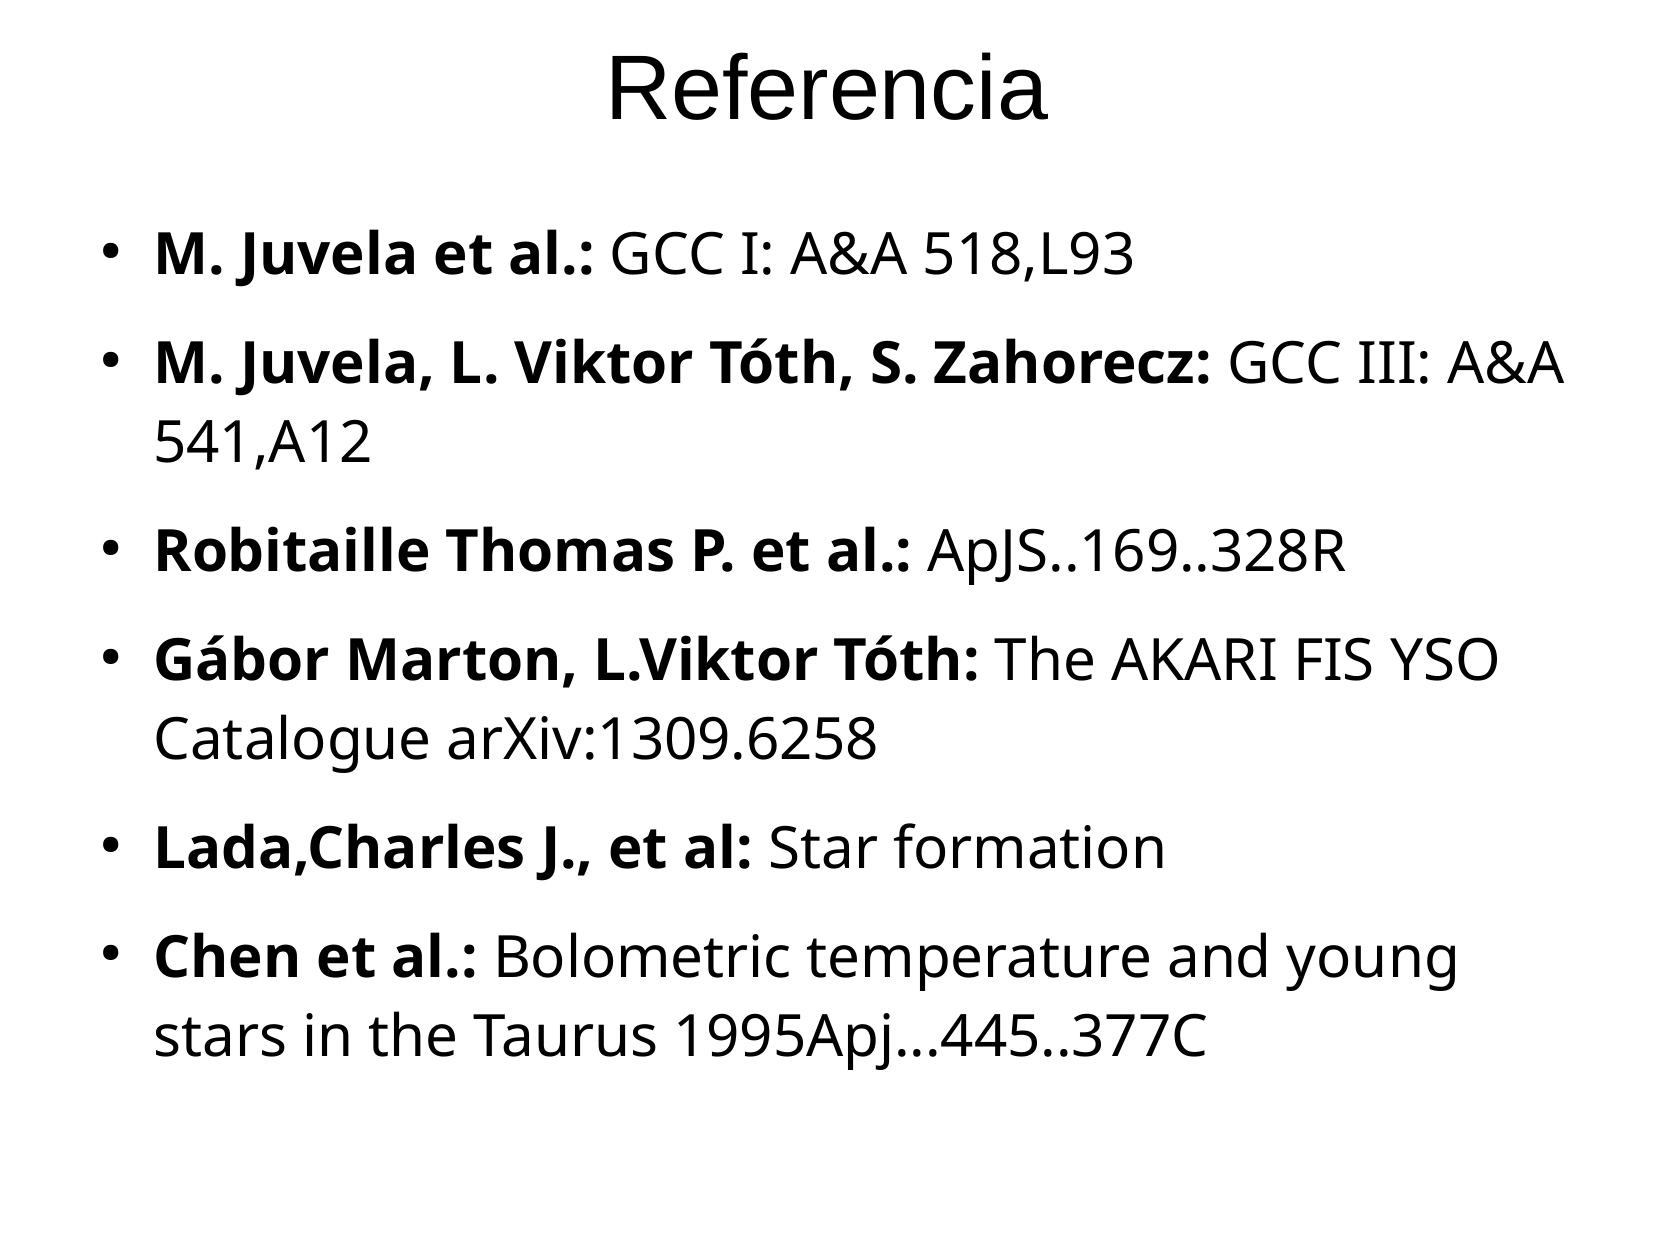

# Referencia
M. Juvela et al.: GCC I: A&A 518,L93
M. Juvela, L. Viktor Tóth, S. Zahorecz: GCC III: A&A 541,A12
Robitaille Thomas P. et al.: ApJS..169..328R
Gábor Marton, L.Viktor Tóth: The AKARI FIS YSO Catalogue arXiv:1309.6258
Lada,Charles J., et al: Star formation
Chen et al.: Bolometric temperature and young stars in the Taurus 1995Apj...445..377C